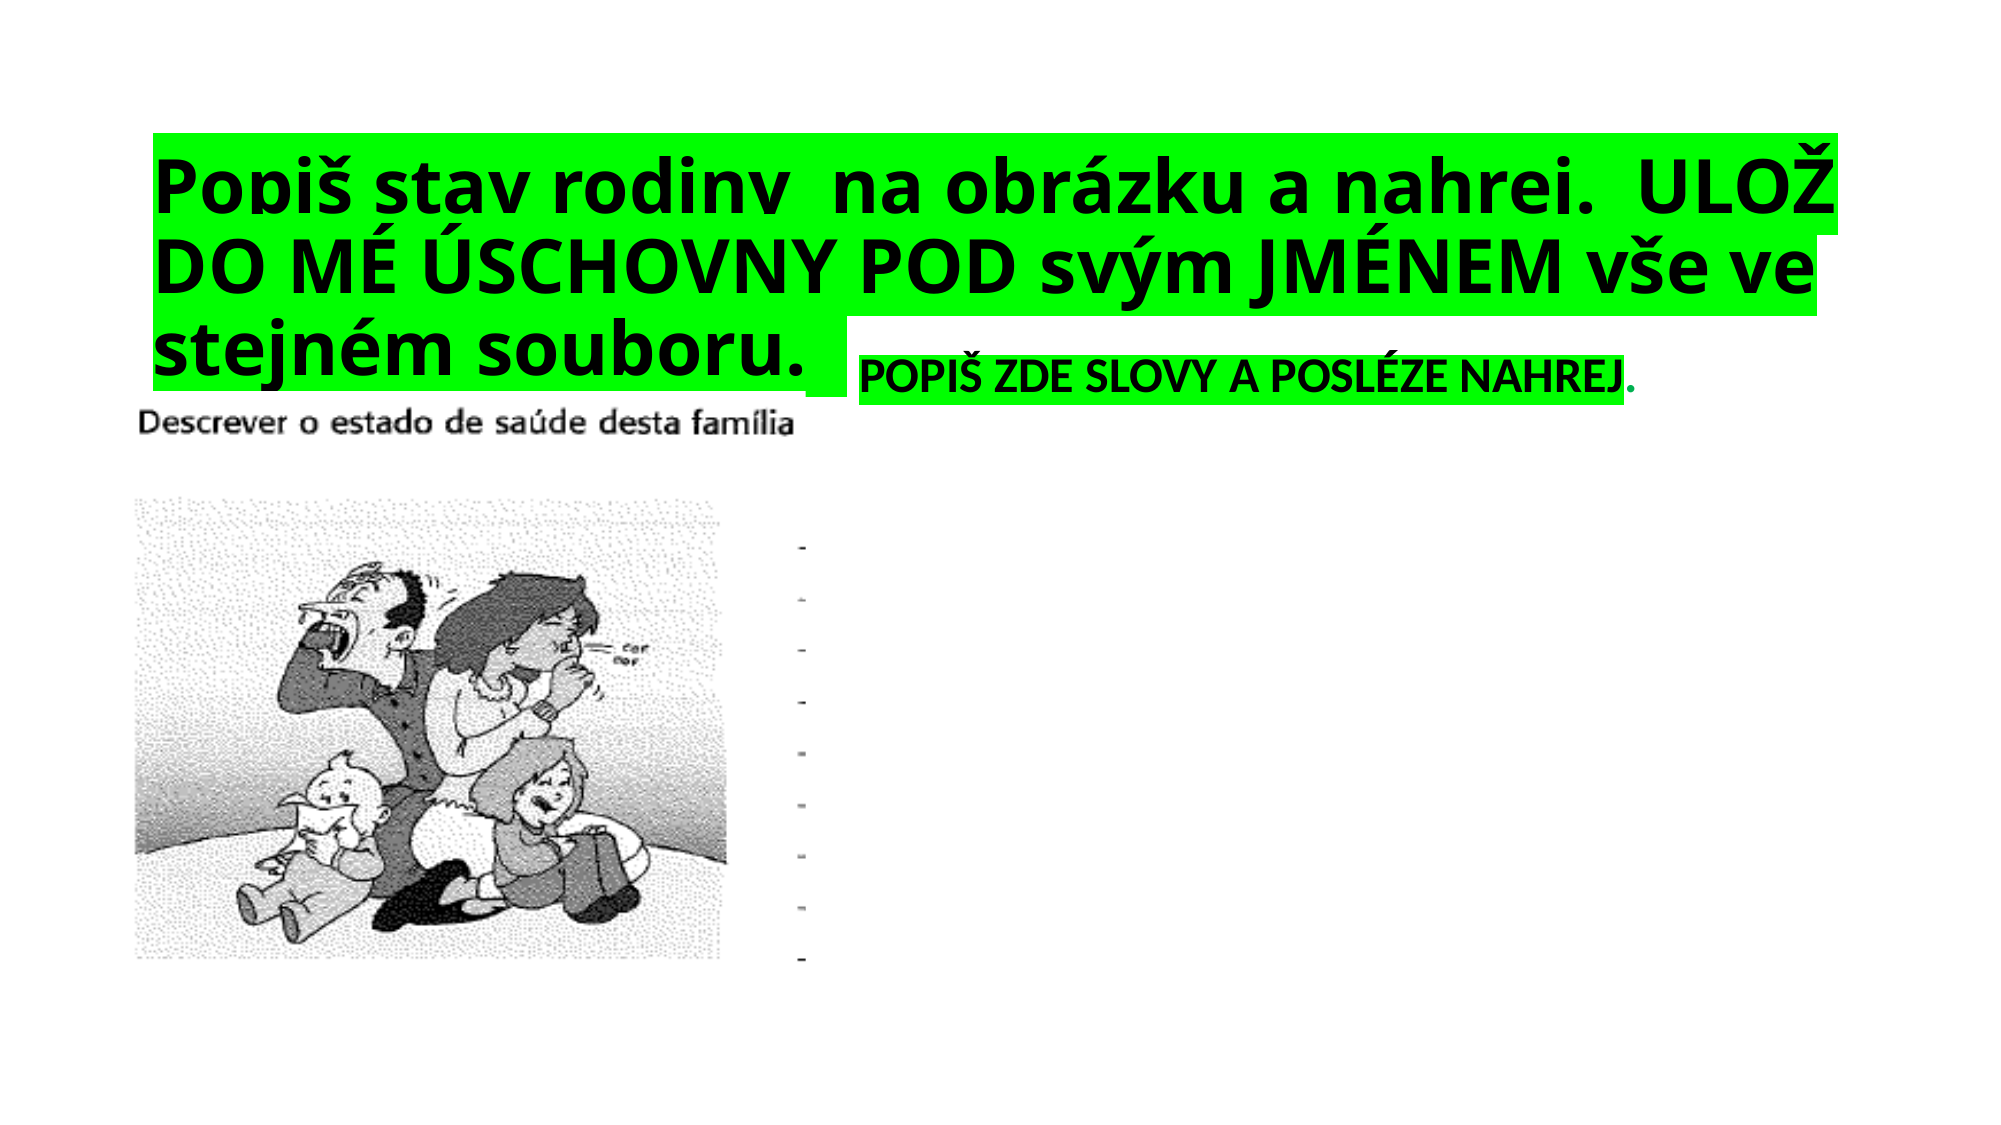

# Popiš stav rodiny na obrázku a nahrej. ULOŽ DO MÉ ÚSCHOVNY POD svým JMÉNEM vše ve stejném souboru.
POPIŠ ZDE SLOVY A POSLÉZE NAHREJ.